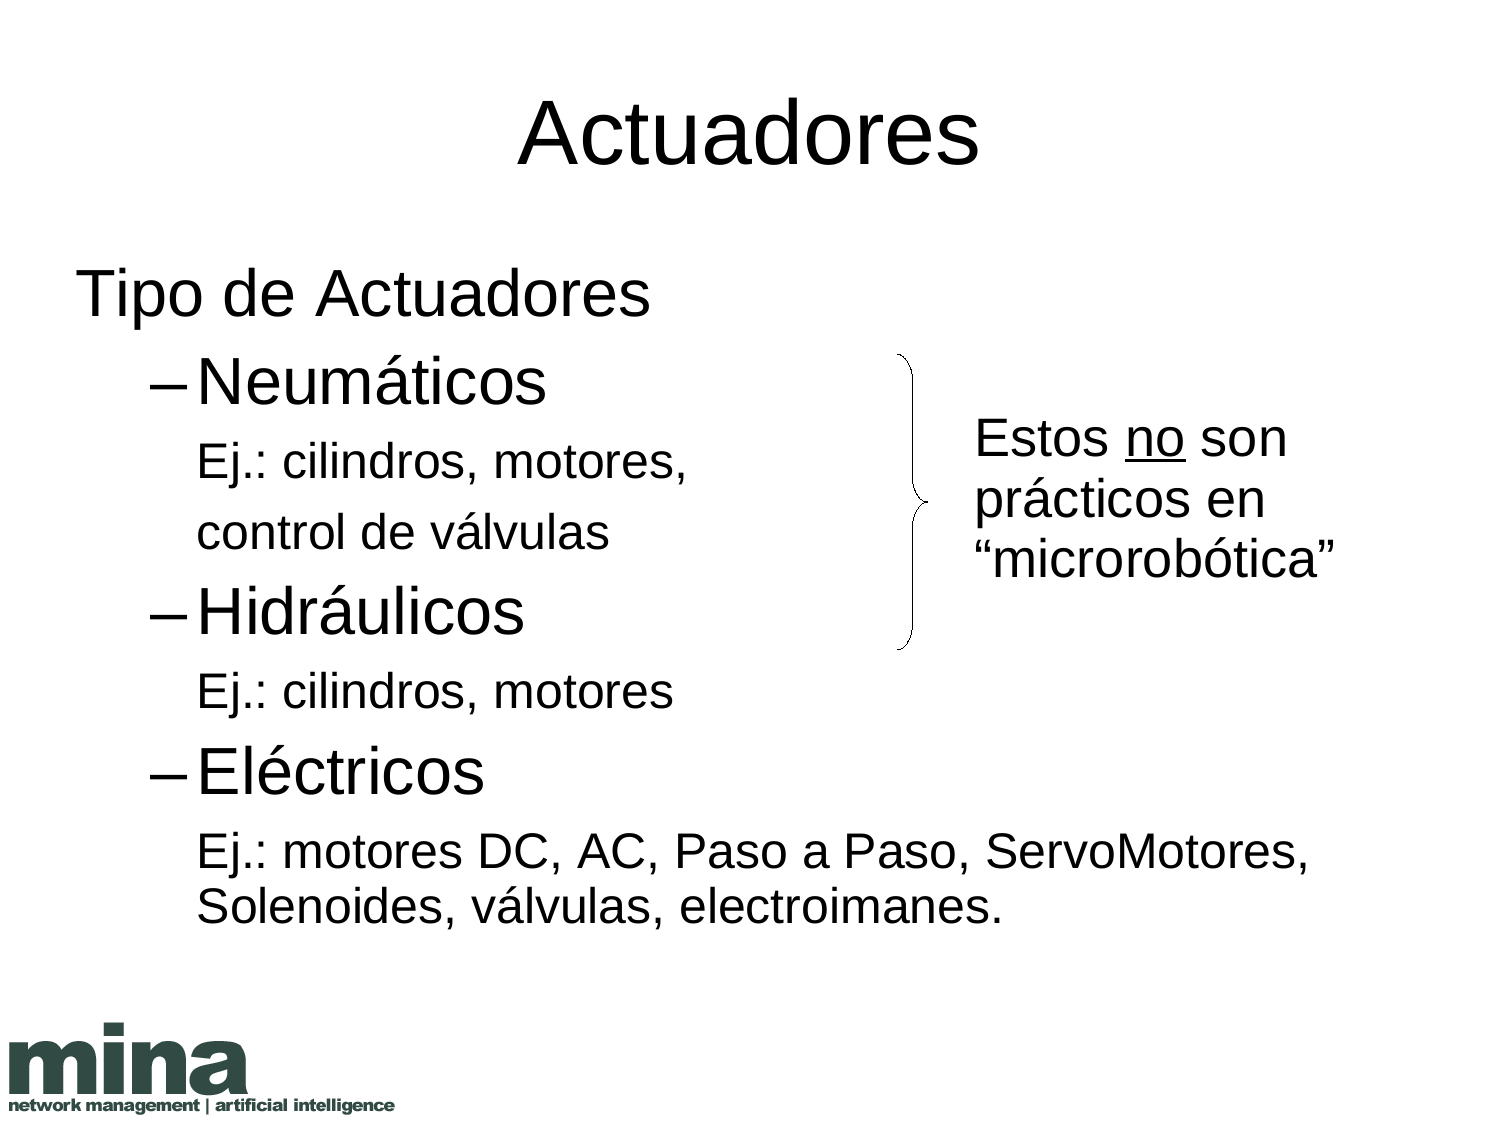

# Actuadores
Tipo de Actuadores
Neumáticos
Ej.: cilindros, motores,
control de válvulas
Hidráulicos
Ej.: cilindros, motores
Eléctricos
Ej.: motores DC, AC, Paso a Paso, ServoMotores, Solenoides, válvulas, electroimanes.
Estos no son prácticos en “microrobótica”